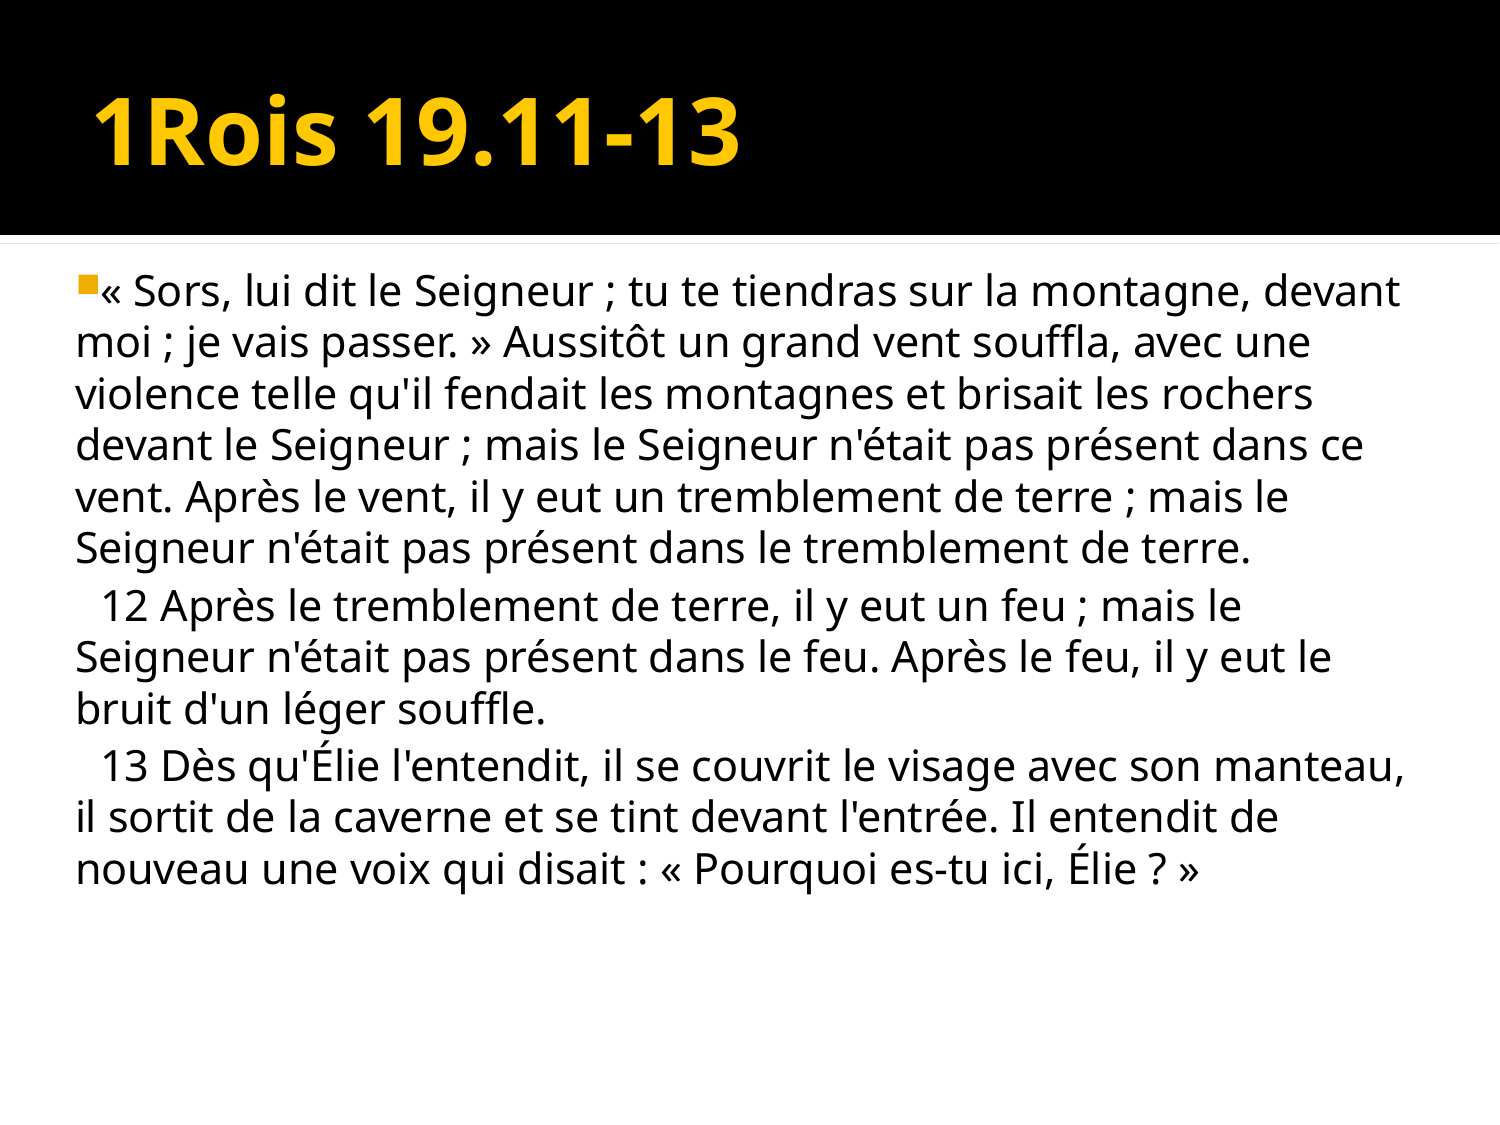

# 1Rois 19.11-13
« Sors, lui dit le Seigneur ; tu te tiendras sur la montagne, devant moi ; je vais passer. » Aussitôt un grand vent souffla, avec une violence telle qu'il fendait les montagnes et brisait les rochers devant le Seigneur ; mais le Seigneur n'était pas présent dans ce vent. Après le vent, il y eut un tremblement de terre ; mais le Seigneur n'était pas présent dans le tremblement de terre.
12 Après le tremblement de terre, il y eut un feu ; mais le Seigneur n'était pas présent dans le feu. Après le feu, il y eut le bruit d'un léger souffle.
13 Dès qu'Élie l'entendit, il se couvrit le visage avec son manteau, il sortit de la caverne et se tint devant l'entrée. Il entendit de nouveau une voix qui disait : « Pourquoi es-tu ici, Élie ? »